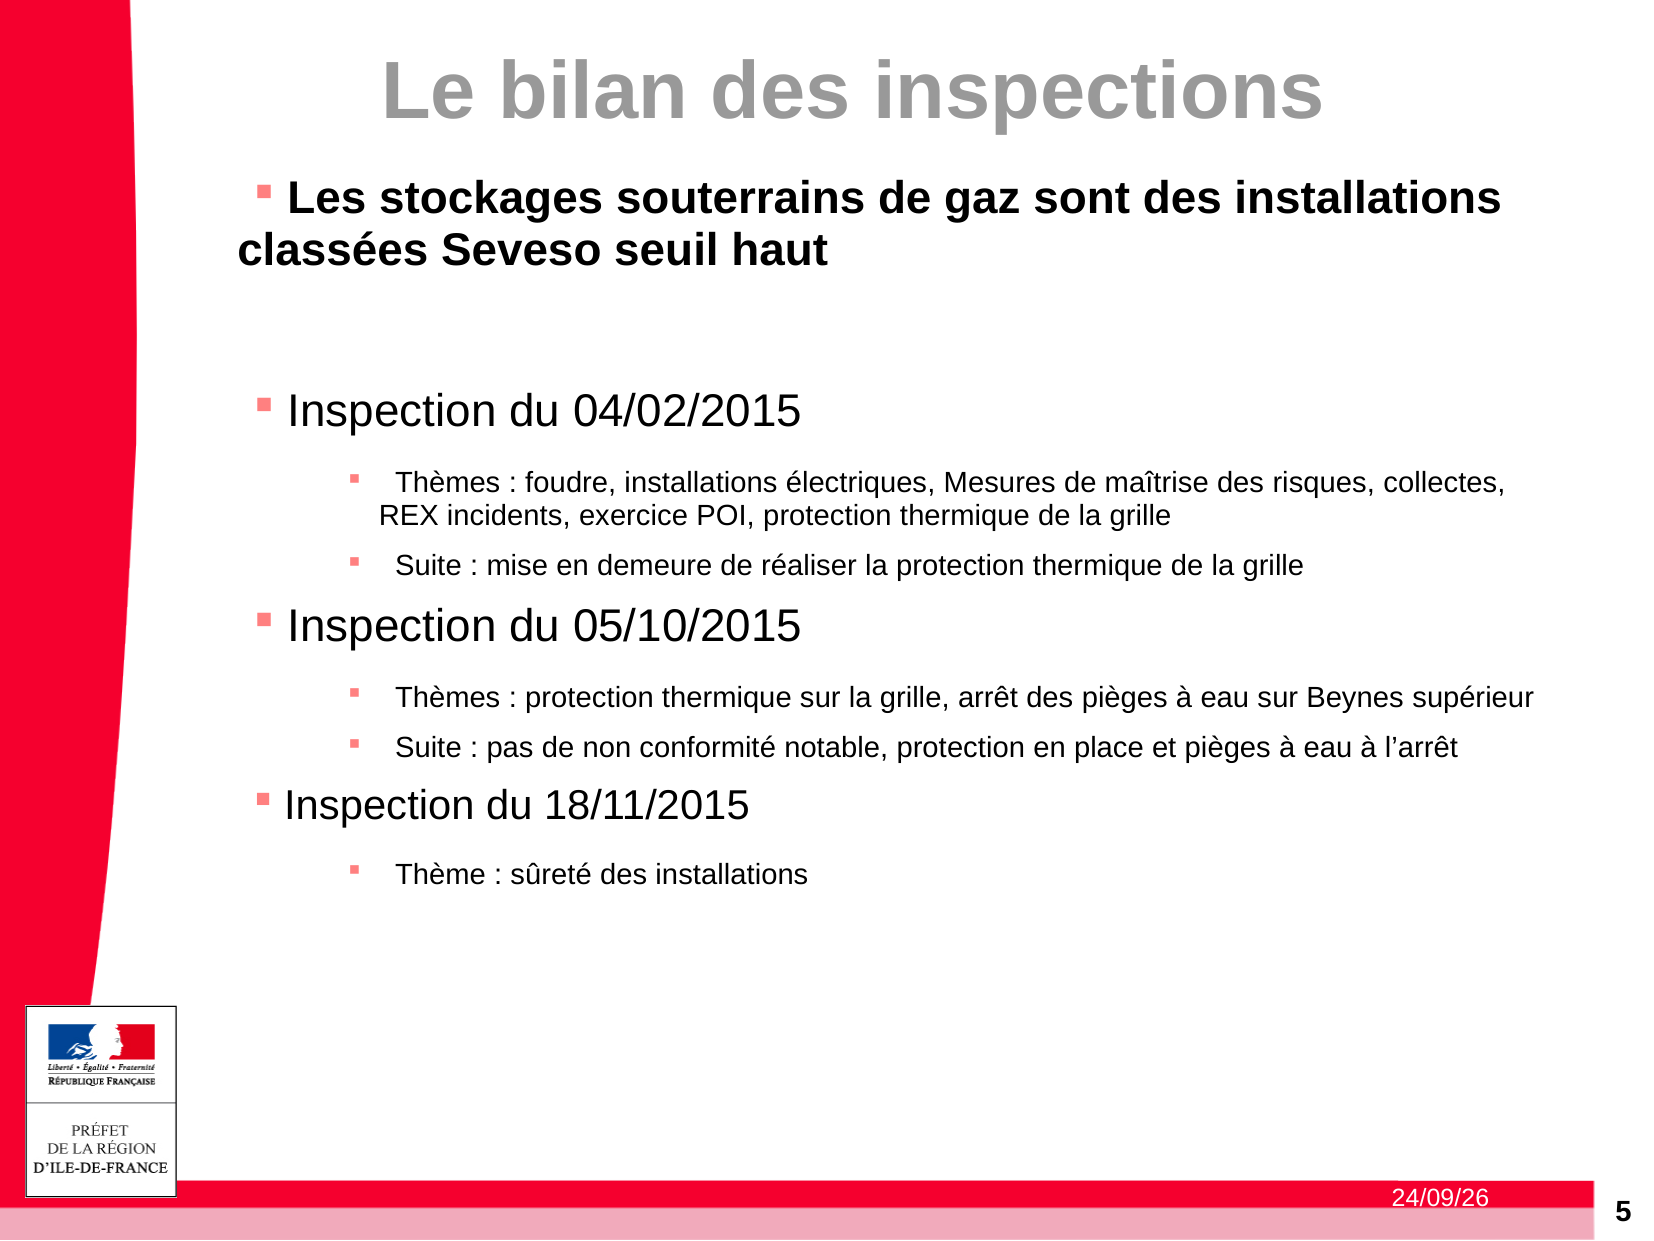

# Le bilan des inspections
 Les stockages souterrains de gaz sont des installations classées Seveso seuil haut
 Inspection du 04/02/2015
Thèmes : foudre, installations électriques, Mesures de maîtrise des risques, collectes, REX incidents, exercice POI, protection thermique de la grille
Suite : mise en demeure de réaliser la protection thermique de la grille
 Inspection du 05/10/2015
Thèmes : protection thermique sur la grille, arrêt des pièges à eau sur Beynes supérieur
Suite : pas de non conformité notable, protection en place et pièges à eau à l’arrêt
 Inspection du 18/11/2015
Thème : sûreté des installations
5